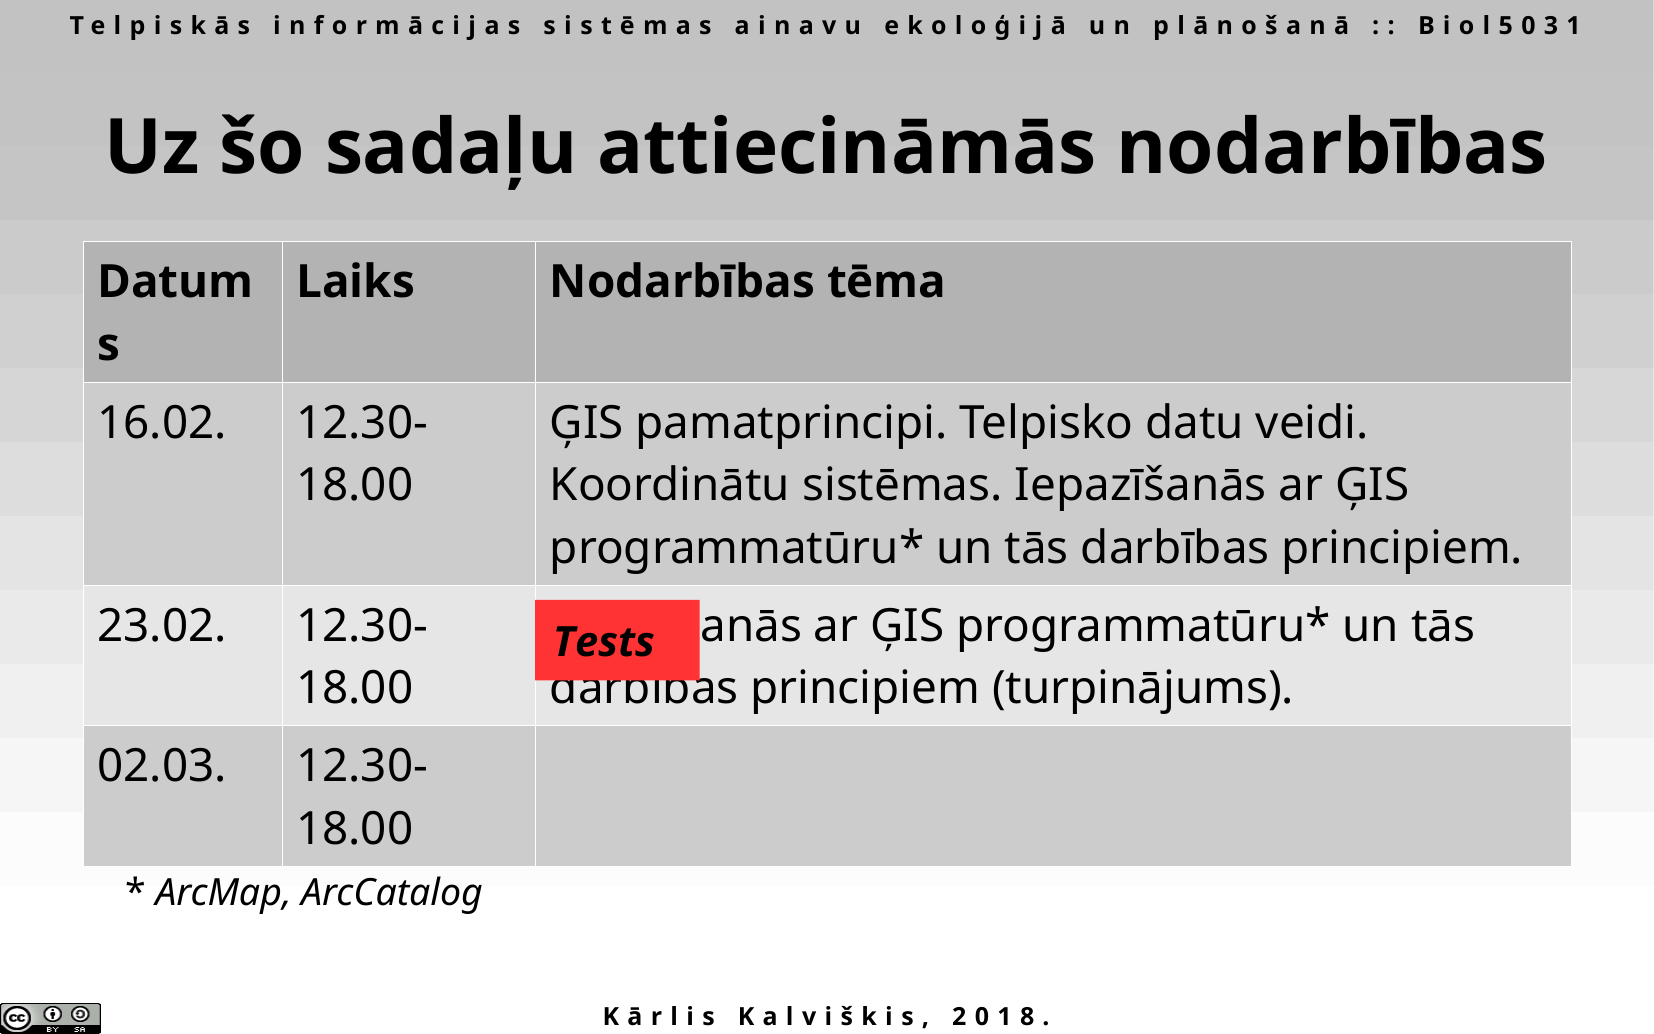

# Uz šo sadaļu attiecināmās nodarbības
| Datums | Laiks | Nodarbības tēma |
| --- | --- | --- |
| 16.02. | 12.30-18.00 | ĢIS pamatprincipi. Telpisko datu veidi. Koordinātu sistēmas. Iepazīšanās ar ĢIS programmatūru\* un tās darbības principiem. |
| 23.02. | 12.30-18.00 | Iepazīšanās ar ĢIS programmatūru\* un tās darbības principiem (turpinājums). |
| 02.03. | 12.30-18.00 | |
Tests
* ArcMap, ArcCatalog